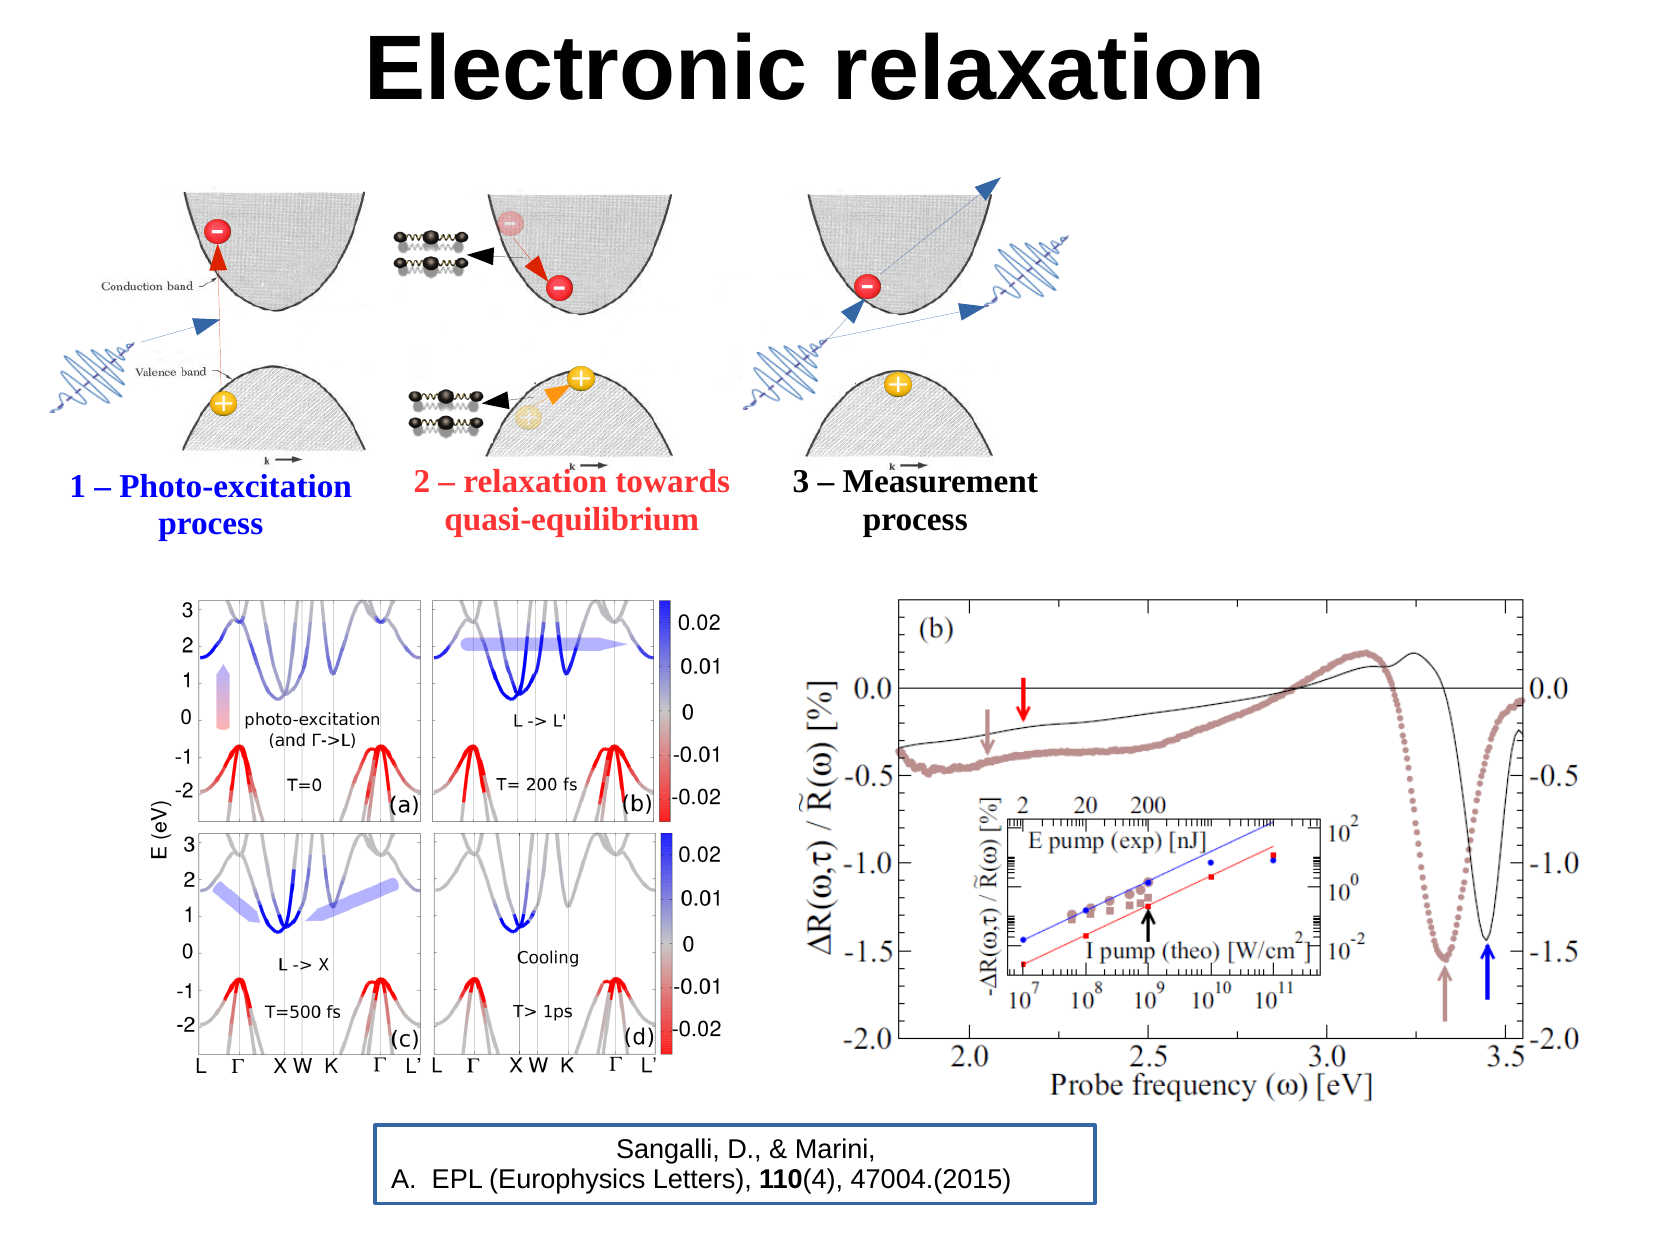

# Electronic relaxation
2 – relaxation towards
quasi-equilibrium
3 – Measurement process
1 – Photo-excitation process
			Sangalli, D., & Marini,
A. EPL (Europhysics Letters), 110(4), 47004.(2015)